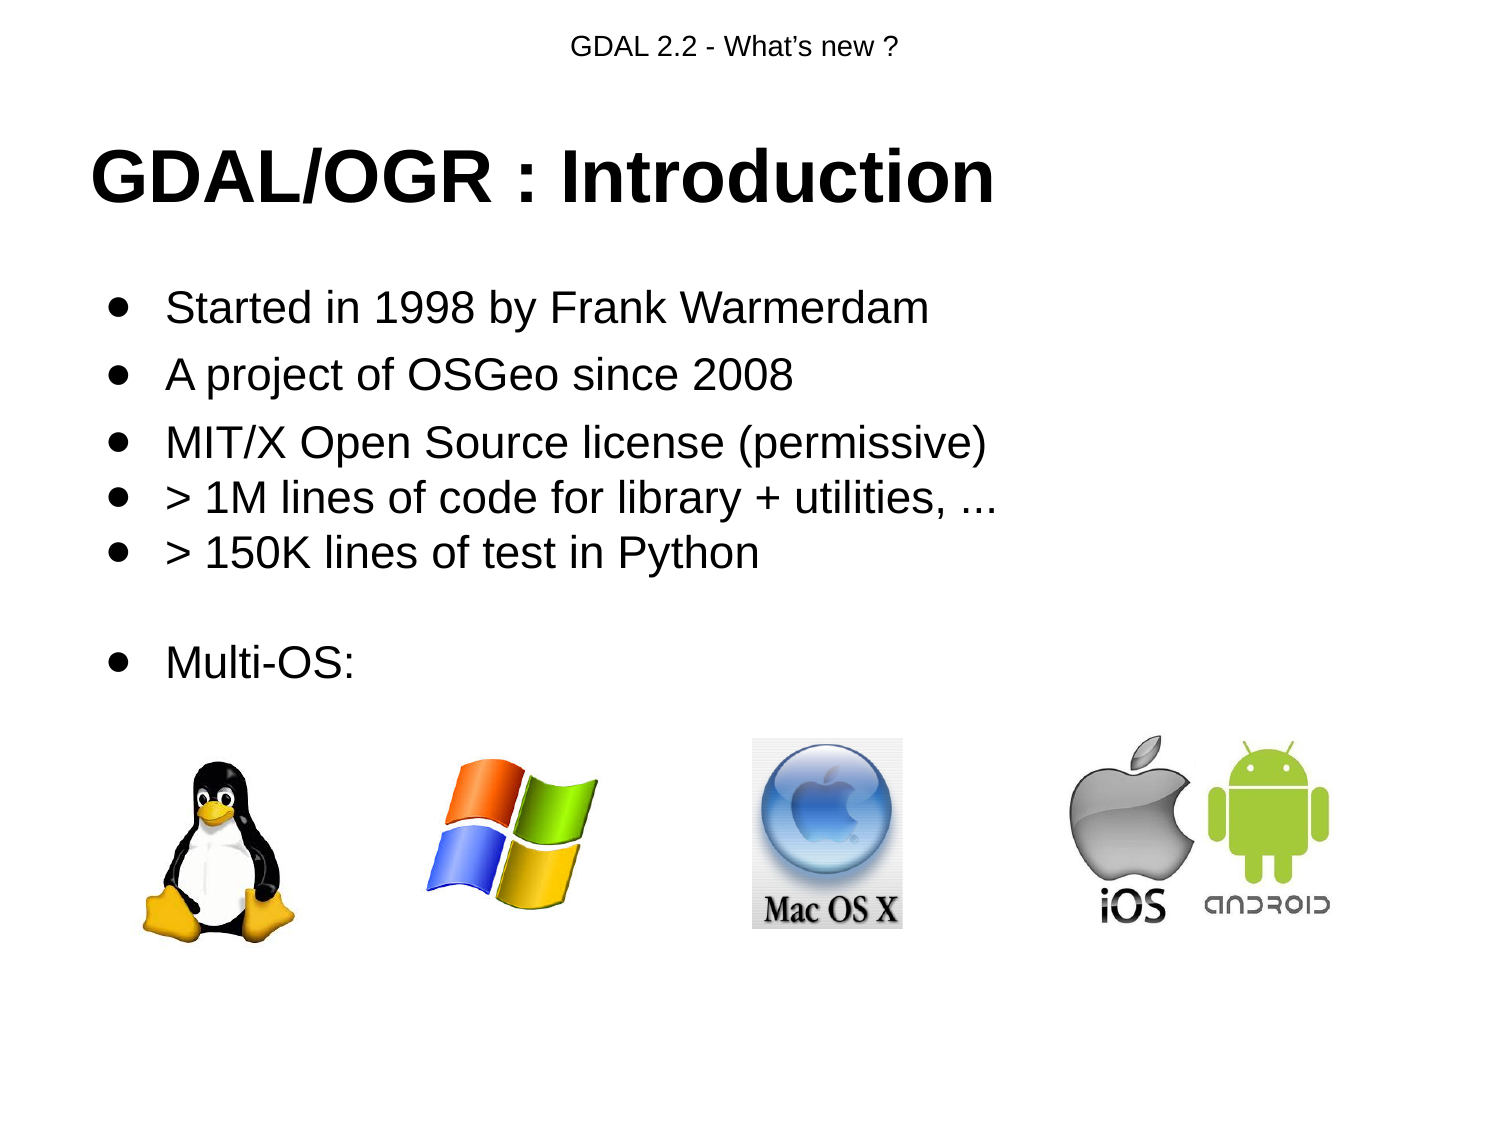

# GDAL/OGR : Introduction
Started in 1998 by Frank Warmerdam
A project of OSGeo since 2008
MIT/X Open Source license (permissive)
> 1M lines of code for library + utilities, ...
> 150K lines of test in Python
Multi-OS: